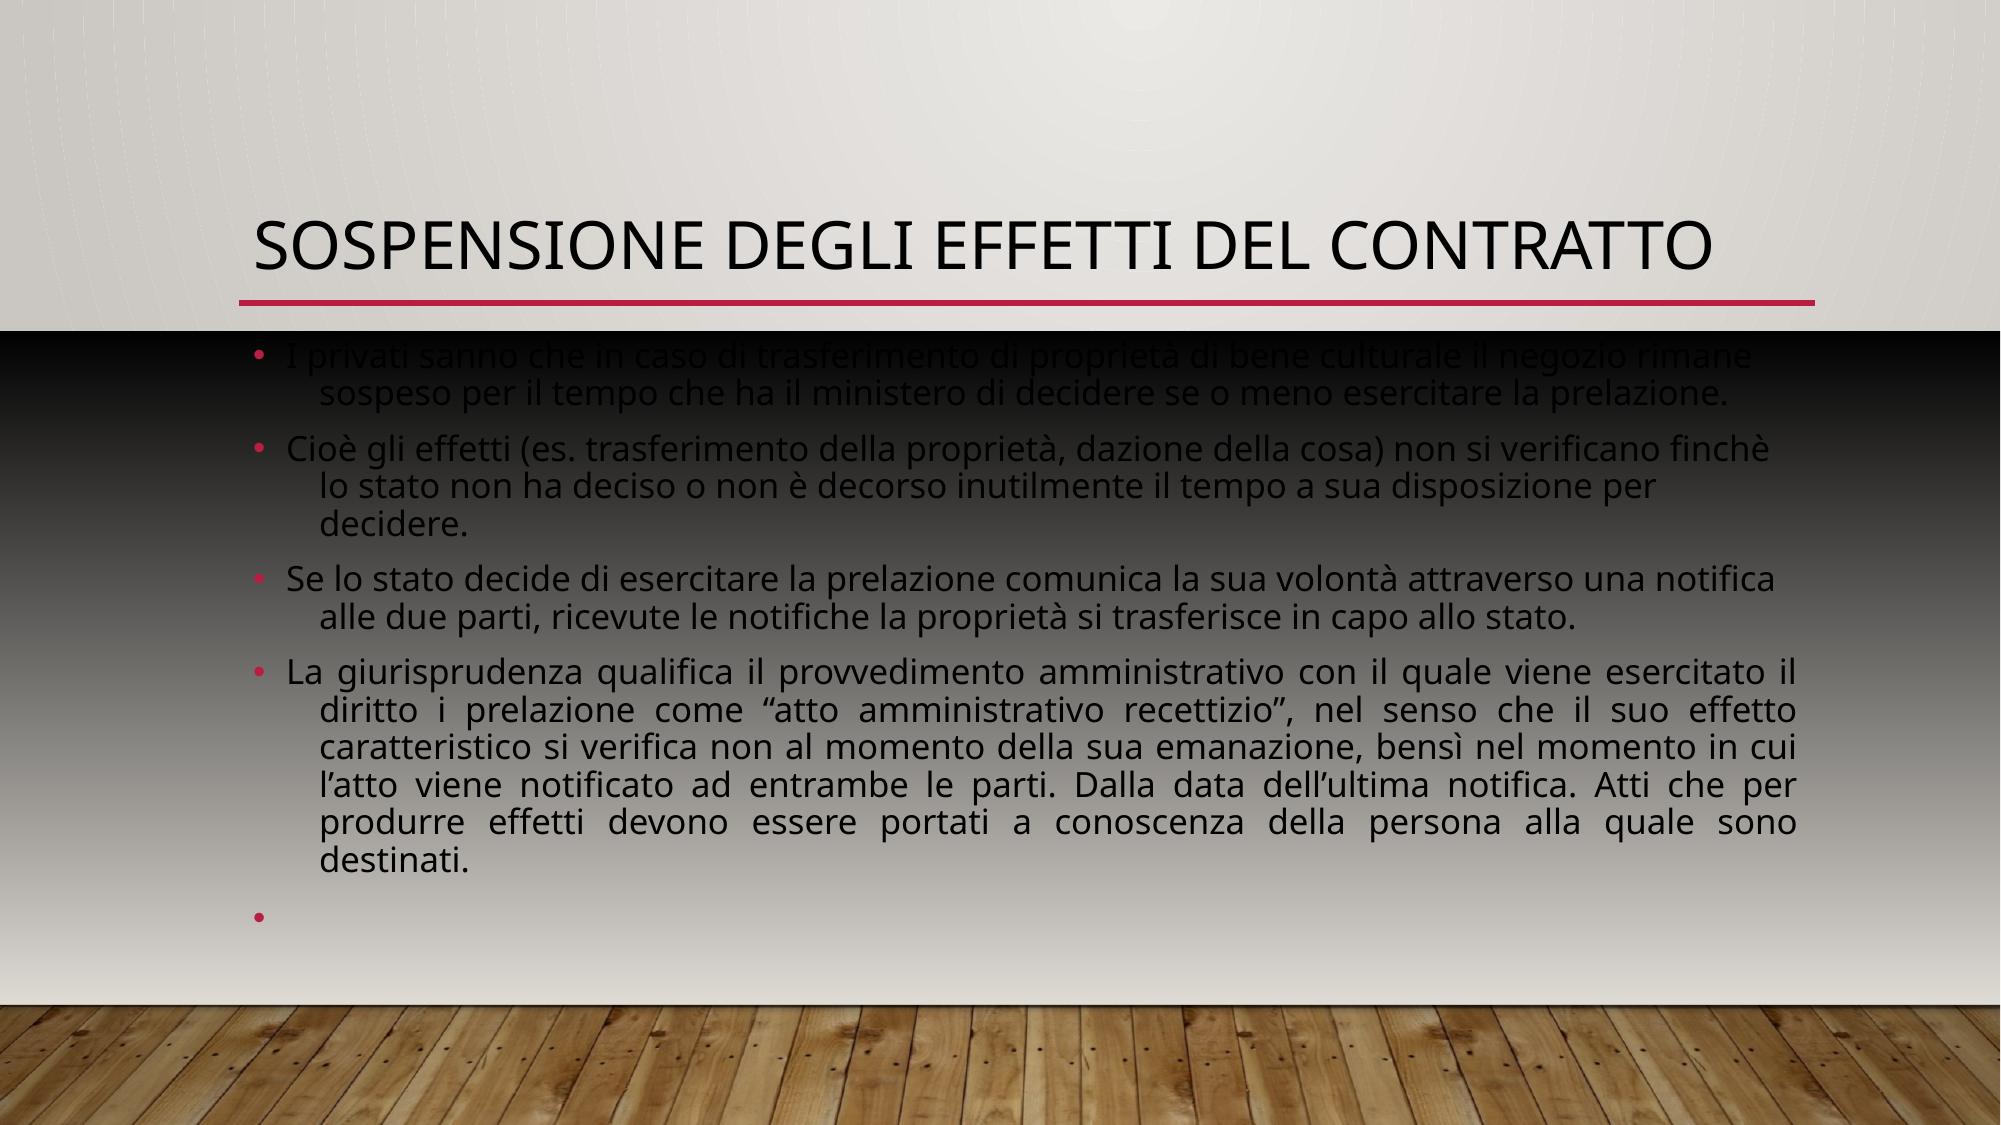

# sospensione degli effetti del contratto
I privati sanno che in caso di trasferimento di proprietà di bene culturale il negozio rimane sospeso per il tempo che ha il ministero di decidere se o meno esercitare la prelazione.
Cioè gli effetti (es. trasferimento della proprietà, dazione della cosa) non si verificano finchè lo stato non ha deciso o non è decorso inutilmente il tempo a sua disposizione per decidere.
Se lo stato decide di esercitare la prelazione comunica la sua volontà attraverso una notifica alle due parti, ricevute le notifiche la proprietà si trasferisce in capo allo stato.
La giurisprudenza qualifica il provvedimento amministrativo con il quale viene esercitato il diritto i prelazione come “atto amministrativo recettizio”, nel senso che il suo effetto caratteristico si verifica non al momento della sua emanazione, bensì nel momento in cui l’atto viene notificato ad entrambe le parti. Dalla data dell’ultima notifica. Atti che per produrre effetti devono essere portati a conoscenza della persona alla quale sono destinati.